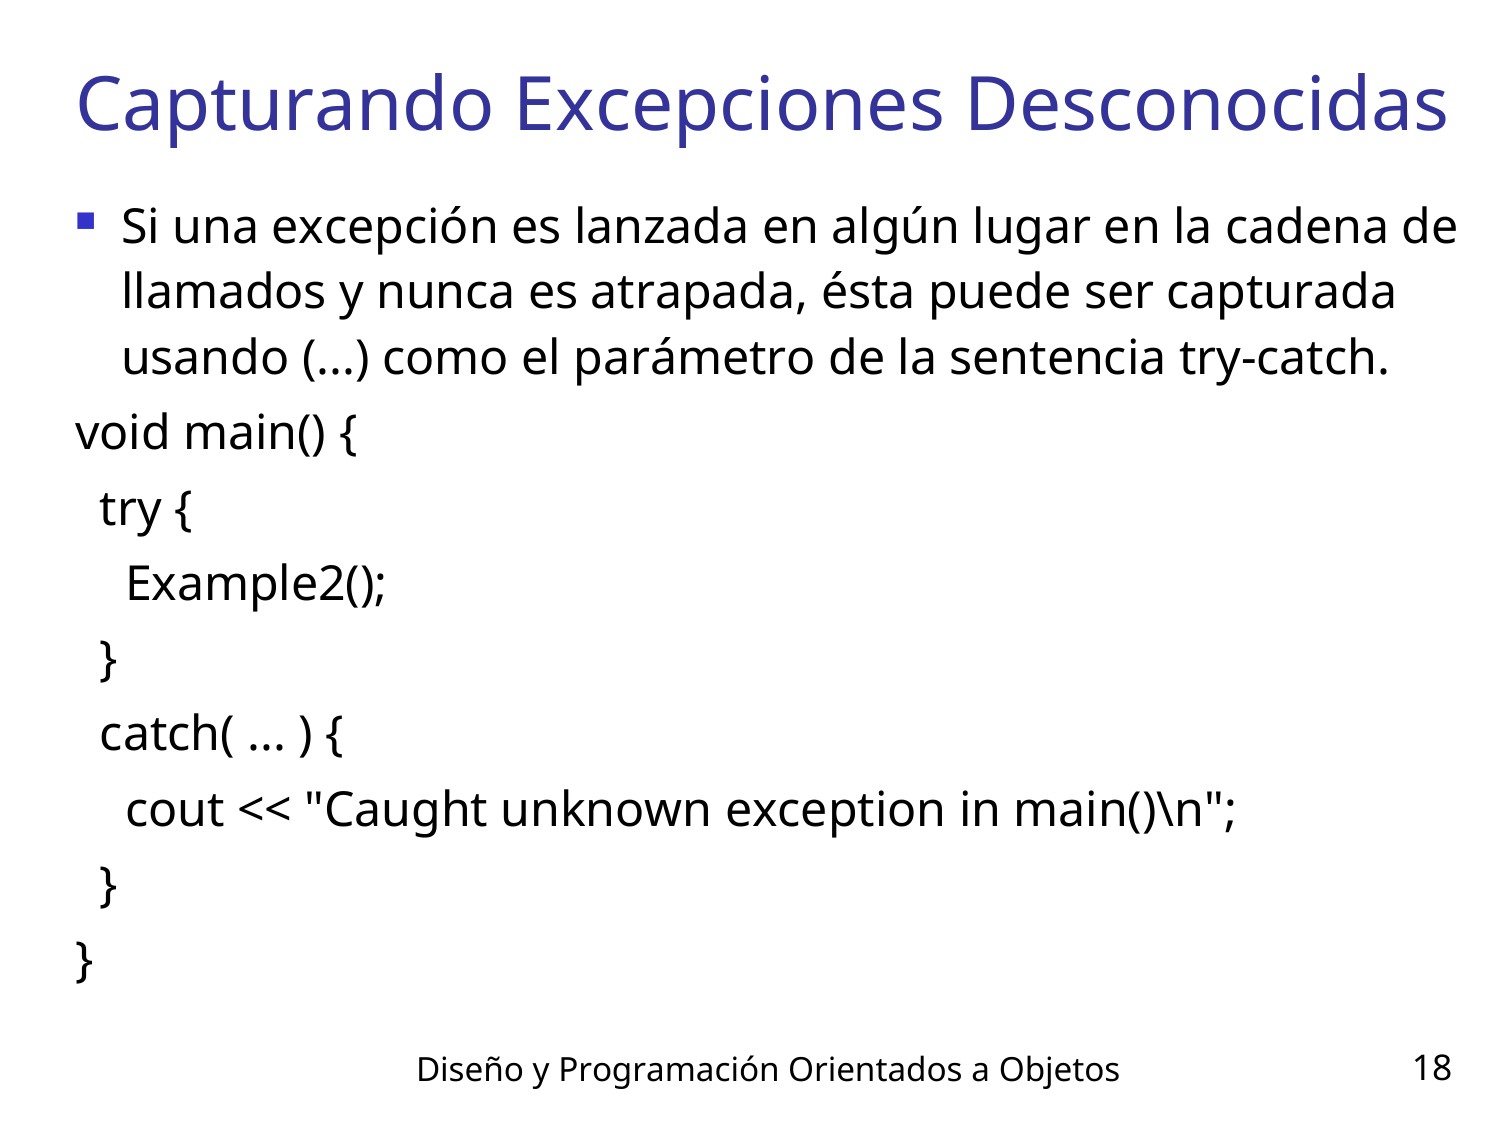

# Capturando Excepciones Desconocidas
Si una excepción es lanzada en algún lugar en la cadena de llamados y nunca es atrapada, ésta puede ser capturada usando (...) como el parámetro de la sentencia try-catch.
void main()‏ {
 try {
 Example2();
 }
 catch( ... ) {
 cout << "Caught unknown exception in main()\n";
 }
}
Diseño y Programación Orientados a Objetos
18